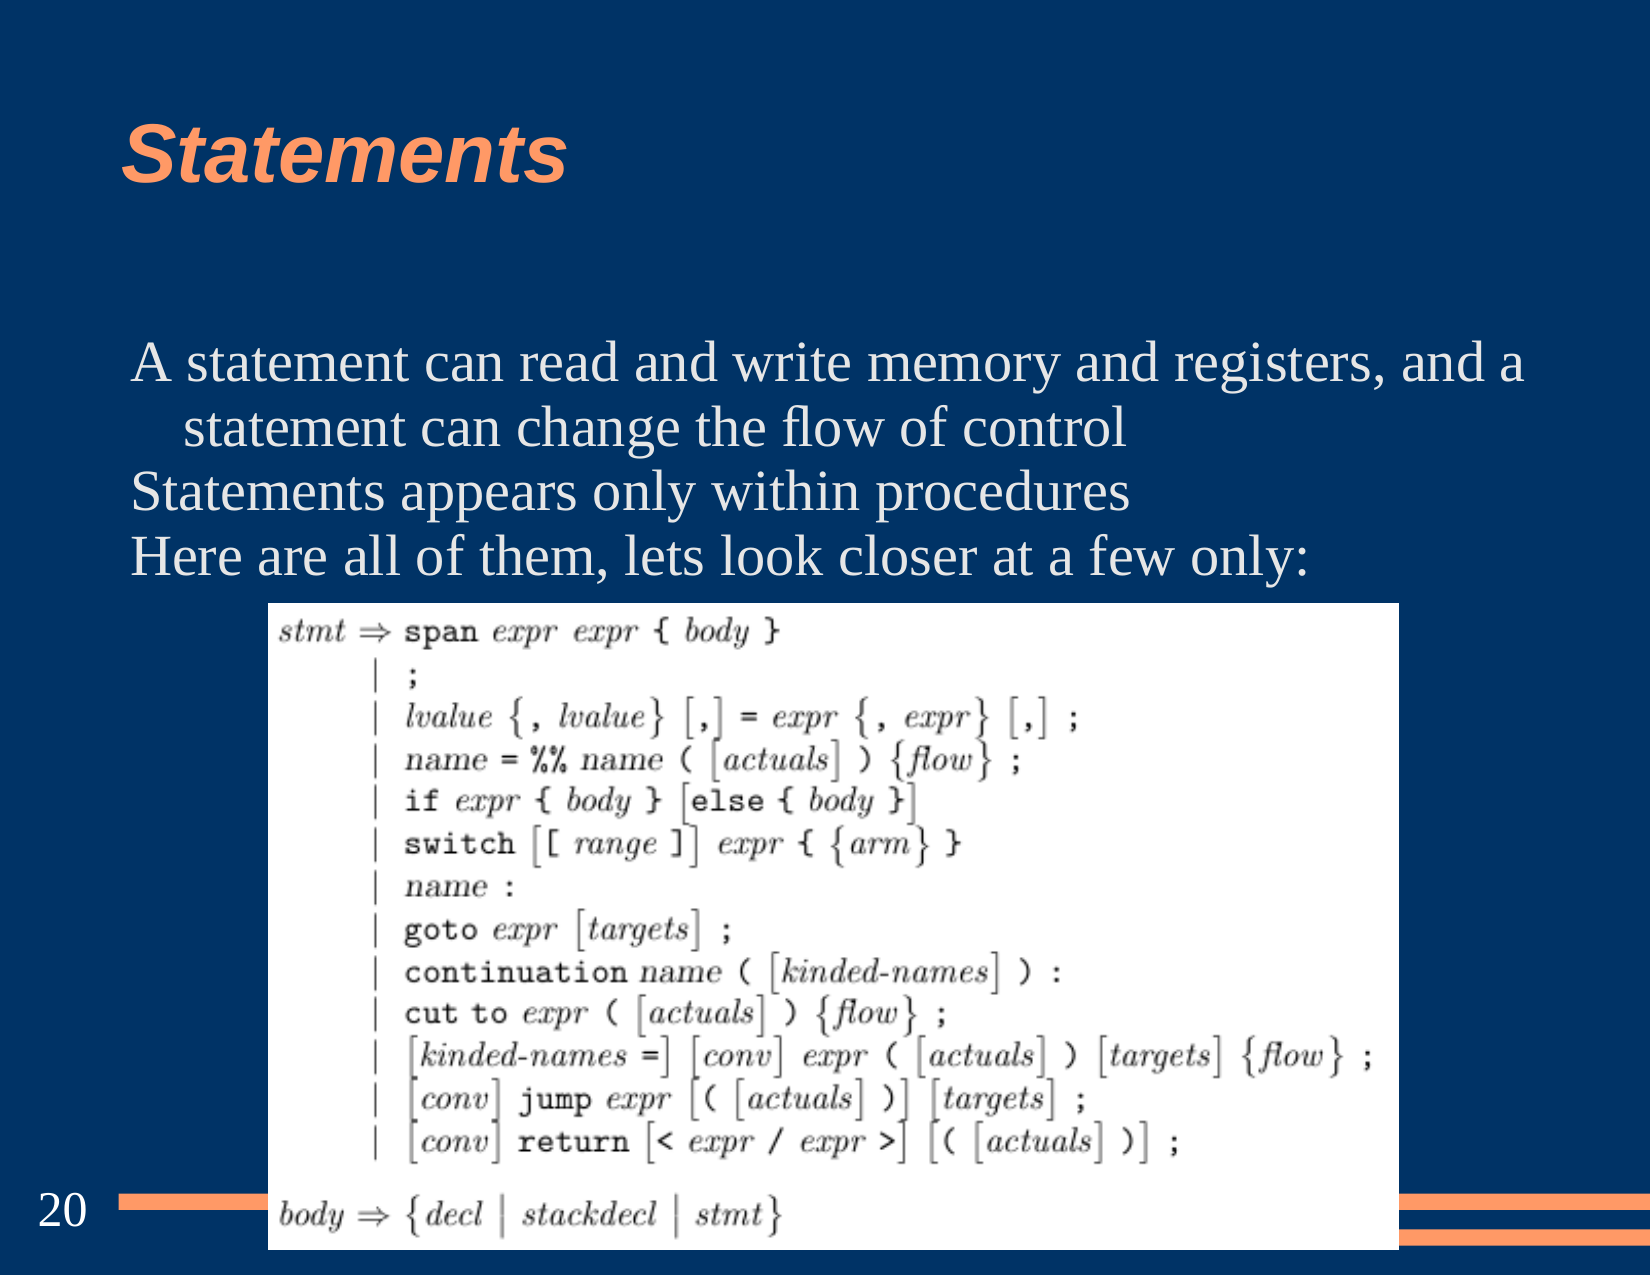

# Statements
A statement can read and write memory and registers, and a statement can change the ﬂow of control
Statements appears only within procedures
Here are all of them, lets look closer at a few only:
20